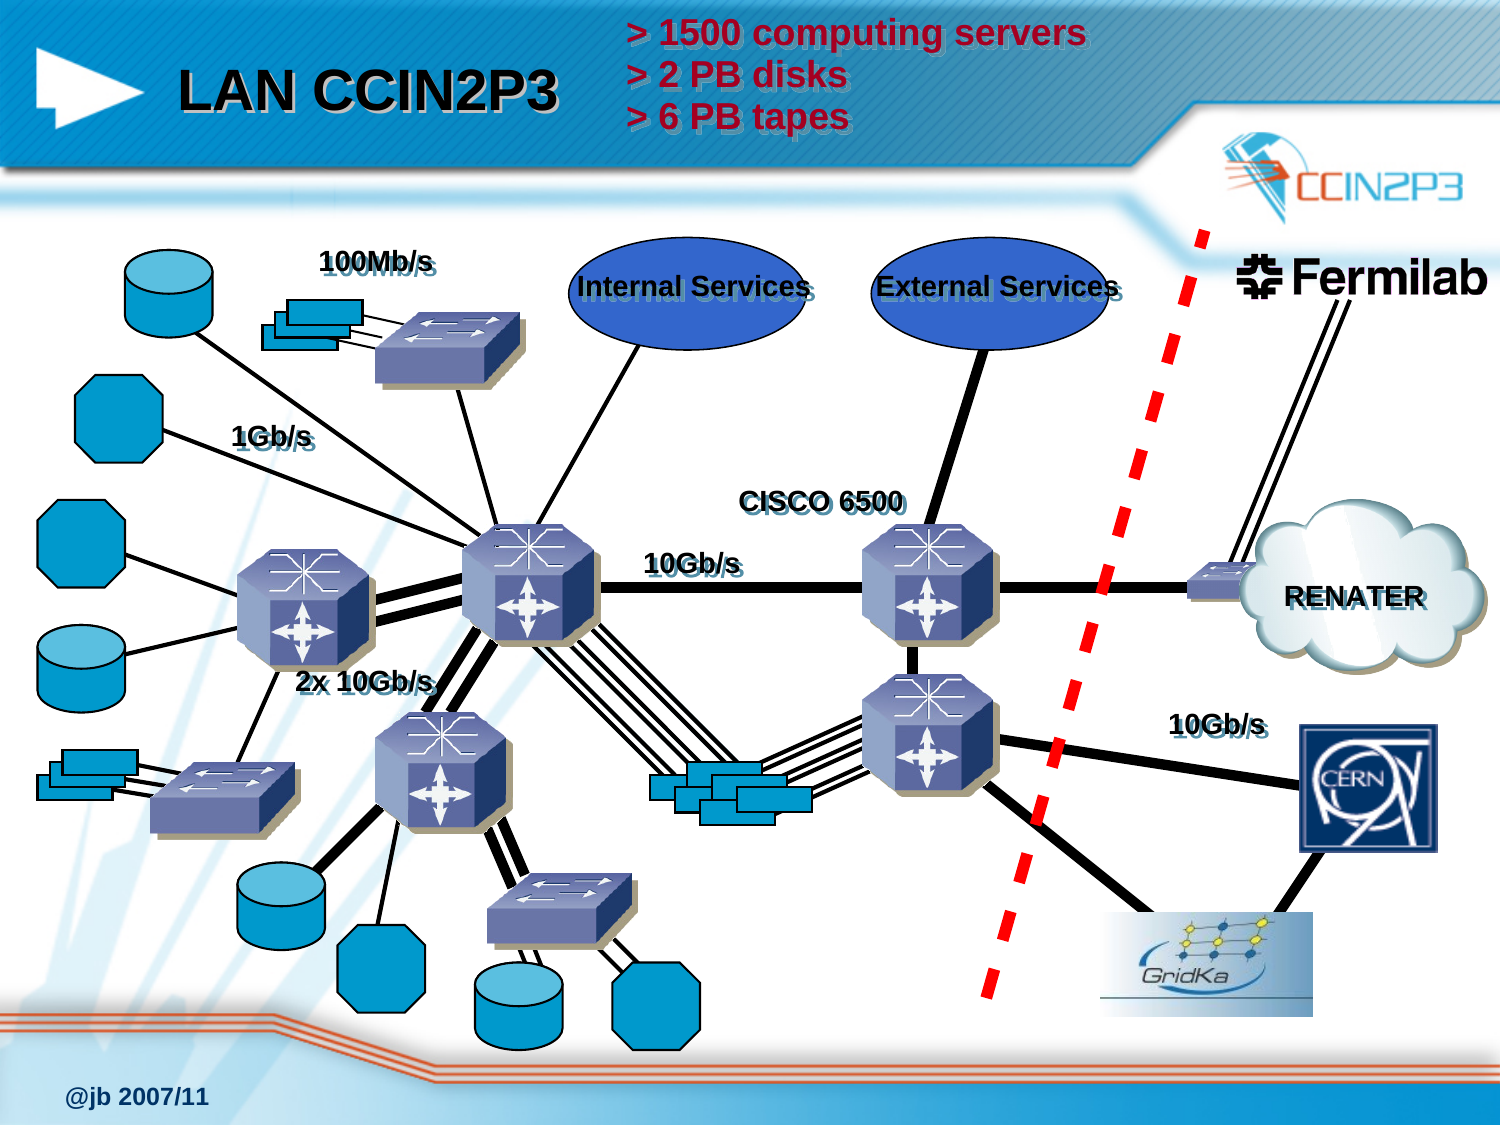

> 1500 computing servers
> 2 PB disks
> 6 PB tapes
# LAN CCIN2P3
Internal Services
External Services
100Mb/s
1Gb/s
CISCO 6500
RENATER
10Gb/s
2x 10Gb/s
10Gb/s
Votre Nom
17